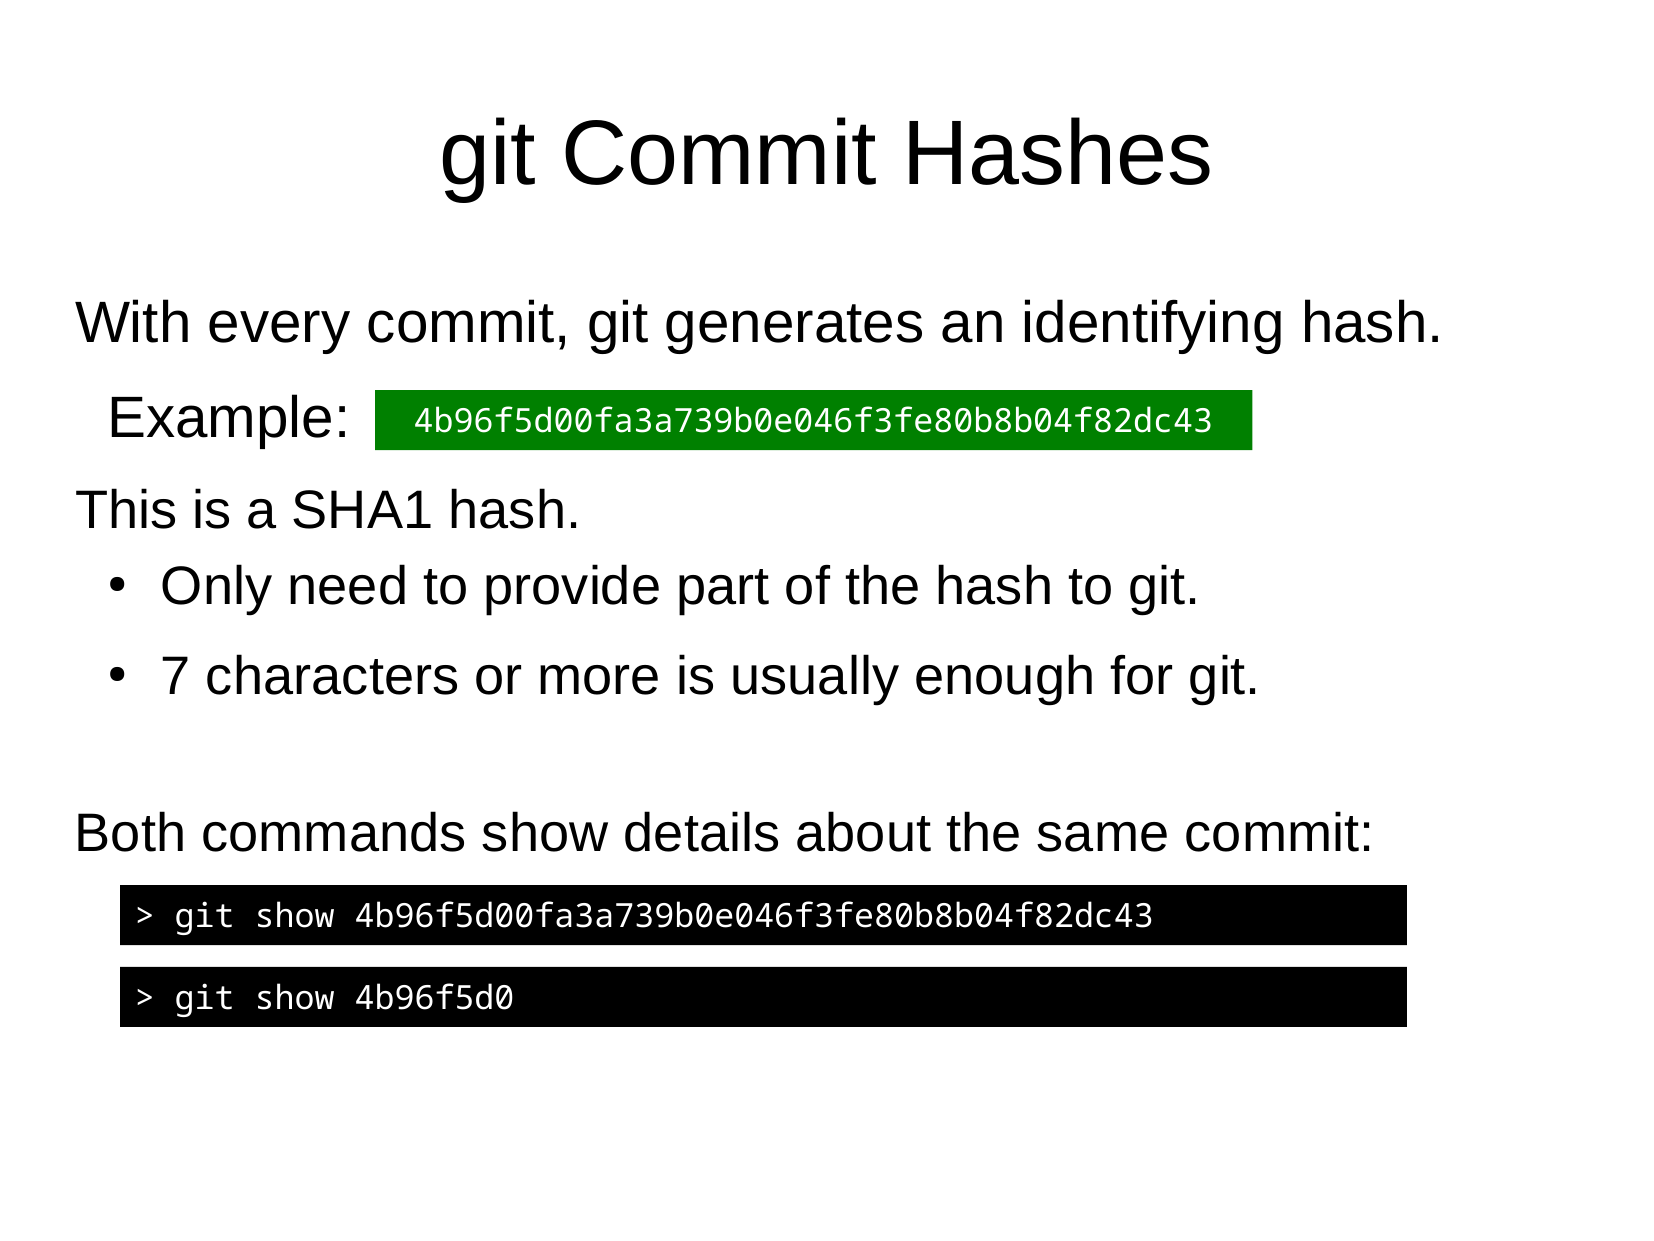

# git Commit Hashes
With every commit, git generates an identifying hash.
 Example:
This is a SHA1 hash.
4b96f5d00fa3a739b0e046f3fe80b8b04f82dc43
Only need to provide part of the hash to git.
7 characters or more is usually enough for git.
Both commands show details about the same commit:
> git show 4b96f5d00fa3a739b0e046f3fe80b8b04f82dc43
> git show 4b96f5d0